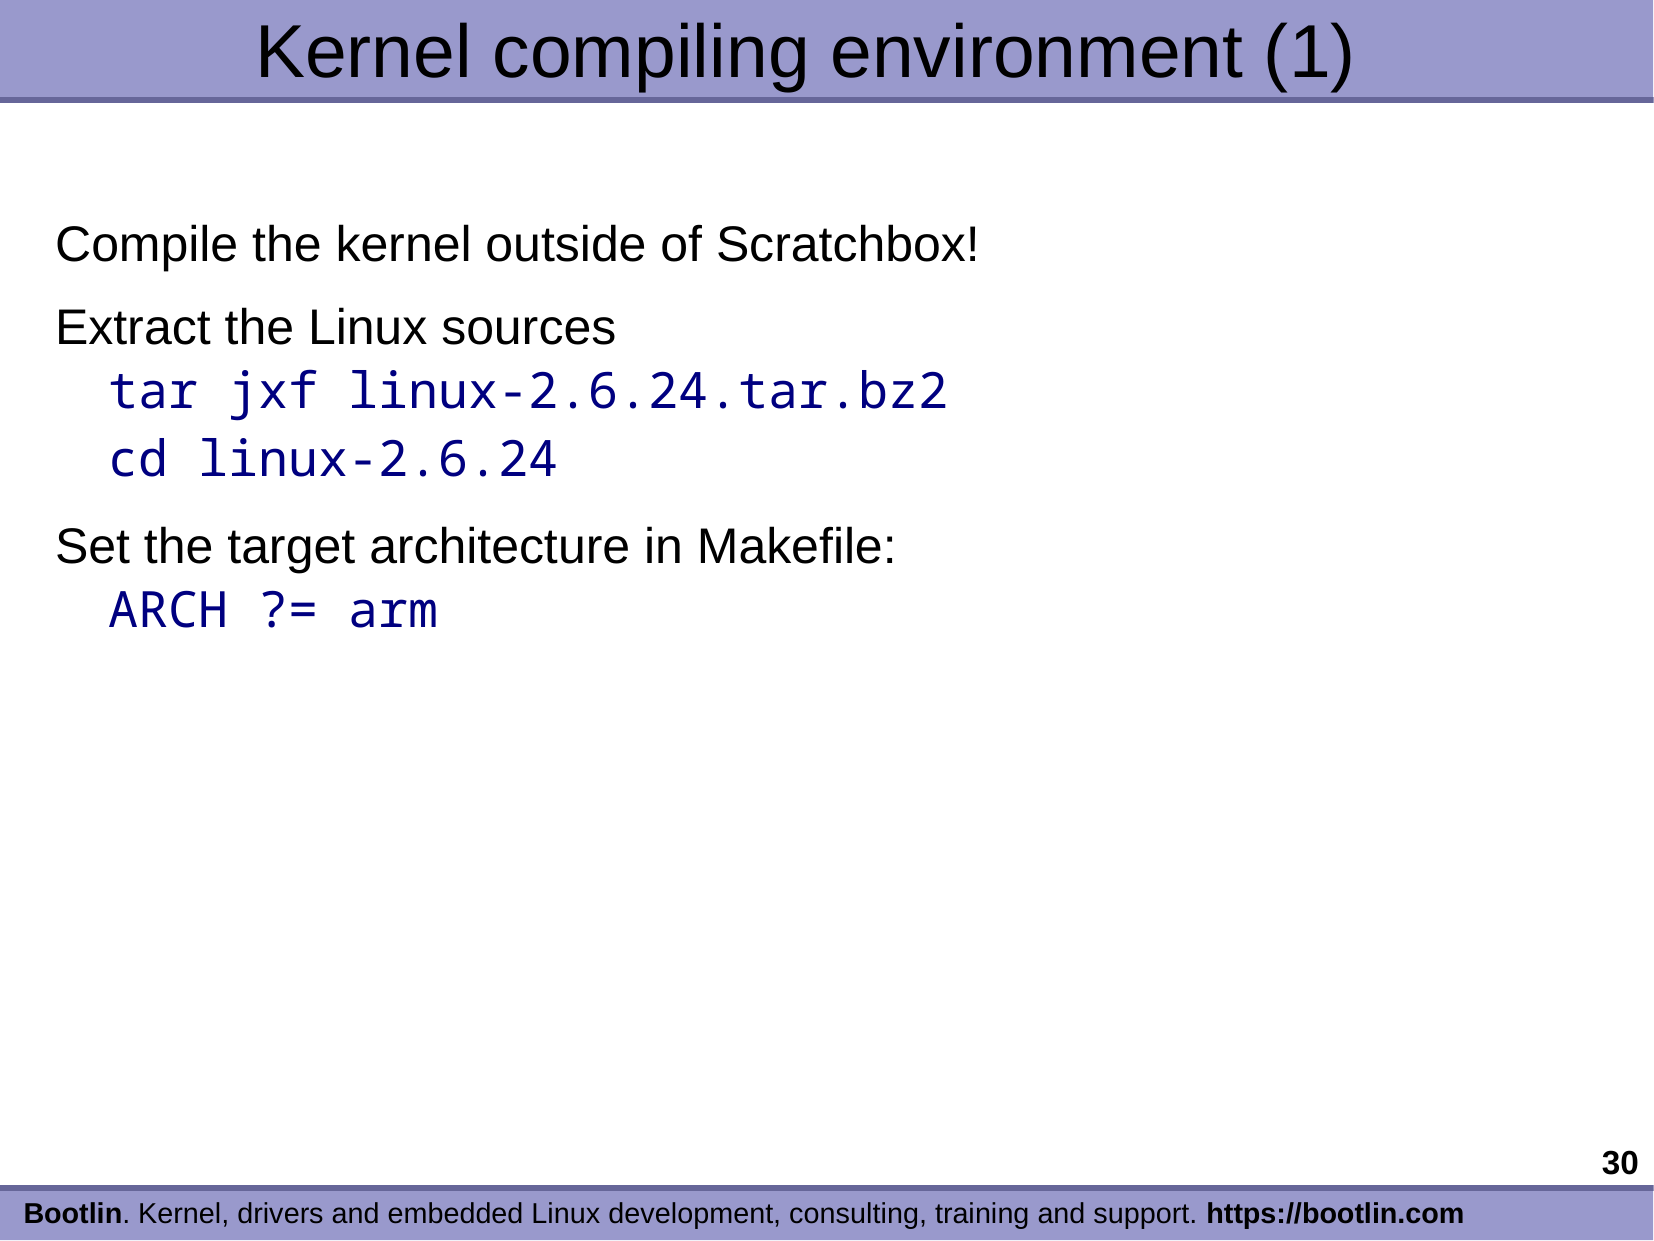

# Kernel compiling environment (1)
Compile the kernel outside of Scratchbox!
Extract the Linux sources
tar jxf linux-2.6.24.tar.bz2
cd linux-2.6.24
Set the target architecture in Makefile:
ARCH ?= arm